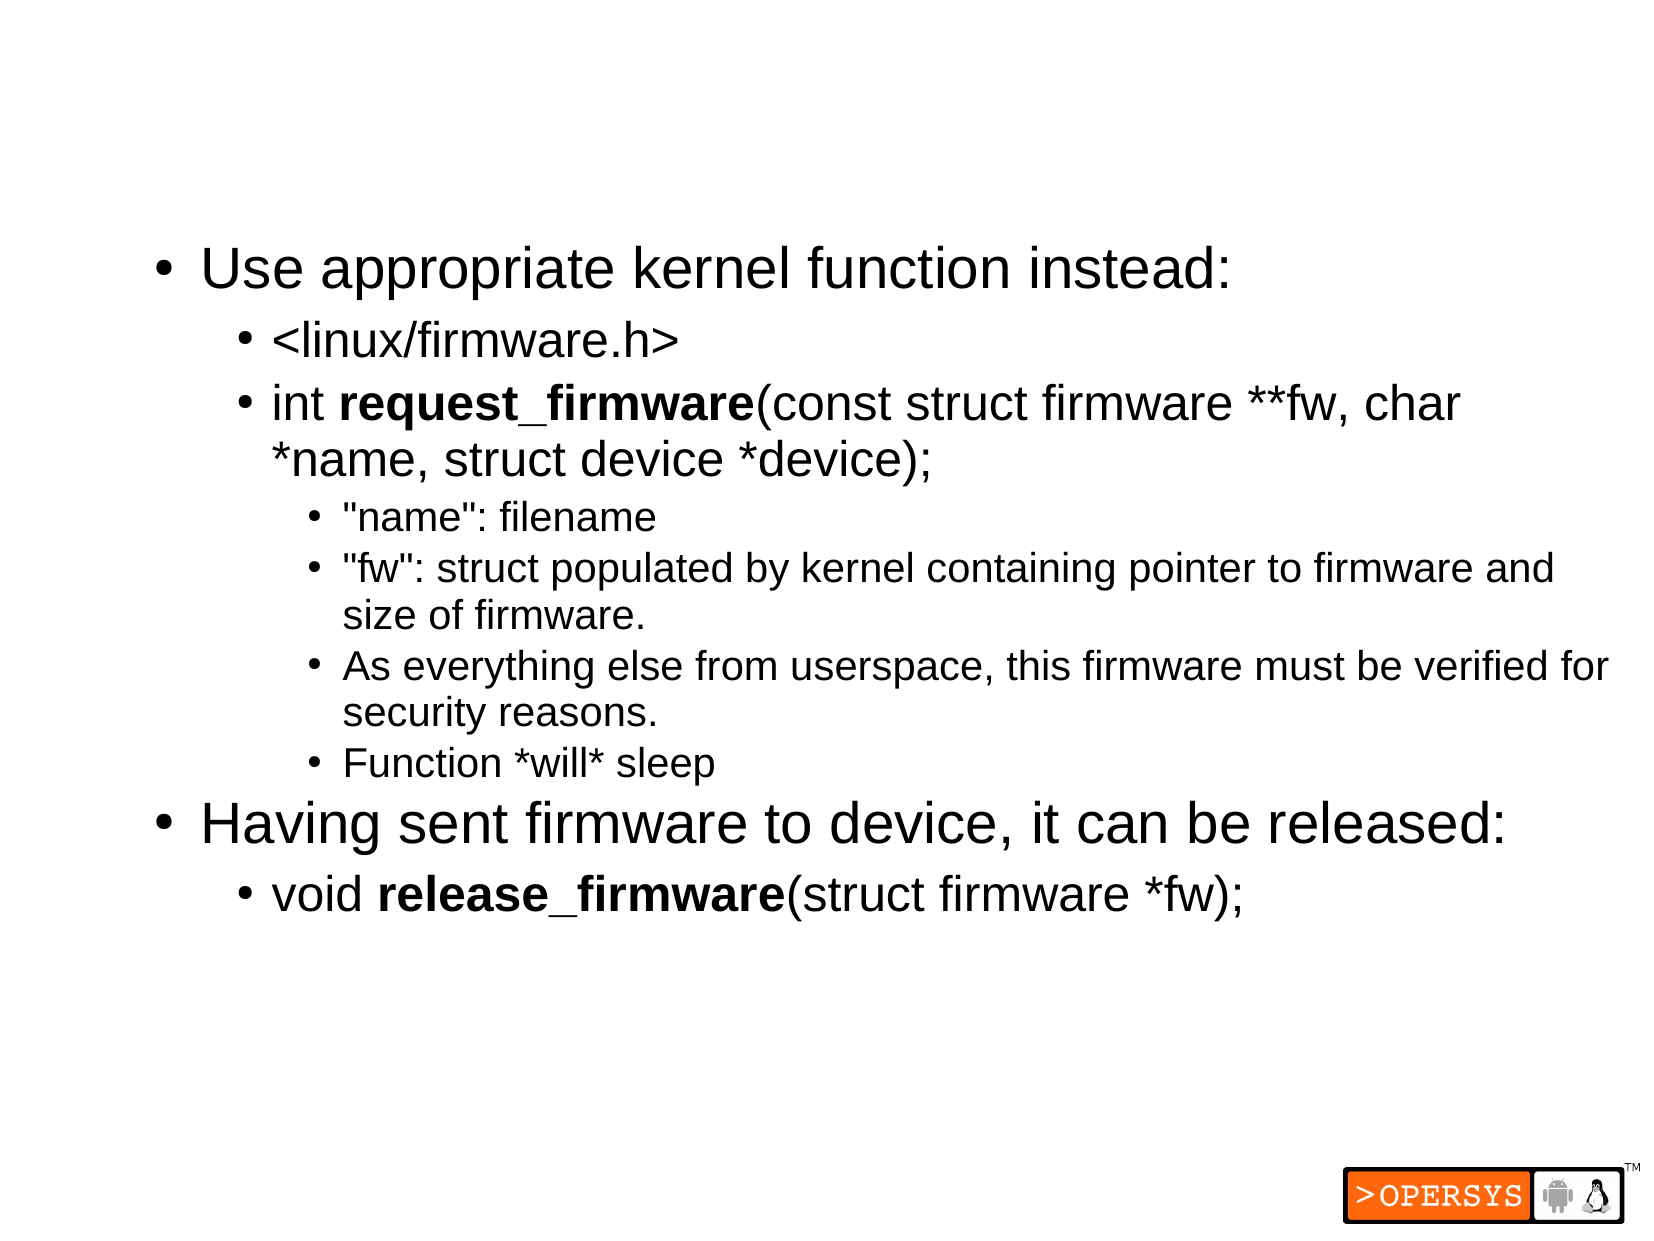

# Use appropriate kernel function instead:
<linux/firmware.h>
int request_firmware(const struct firmware **fw, char *name, struct device *device);
"name": filename
"fw": struct populated by kernel containing pointer to firmware and size of firmware.
As everything else from userspace, this firmware must be verified for security reasons.
Function *will* sleep
Having sent firmware to device, it can be released:
void release_firmware(struct firmware *fw);